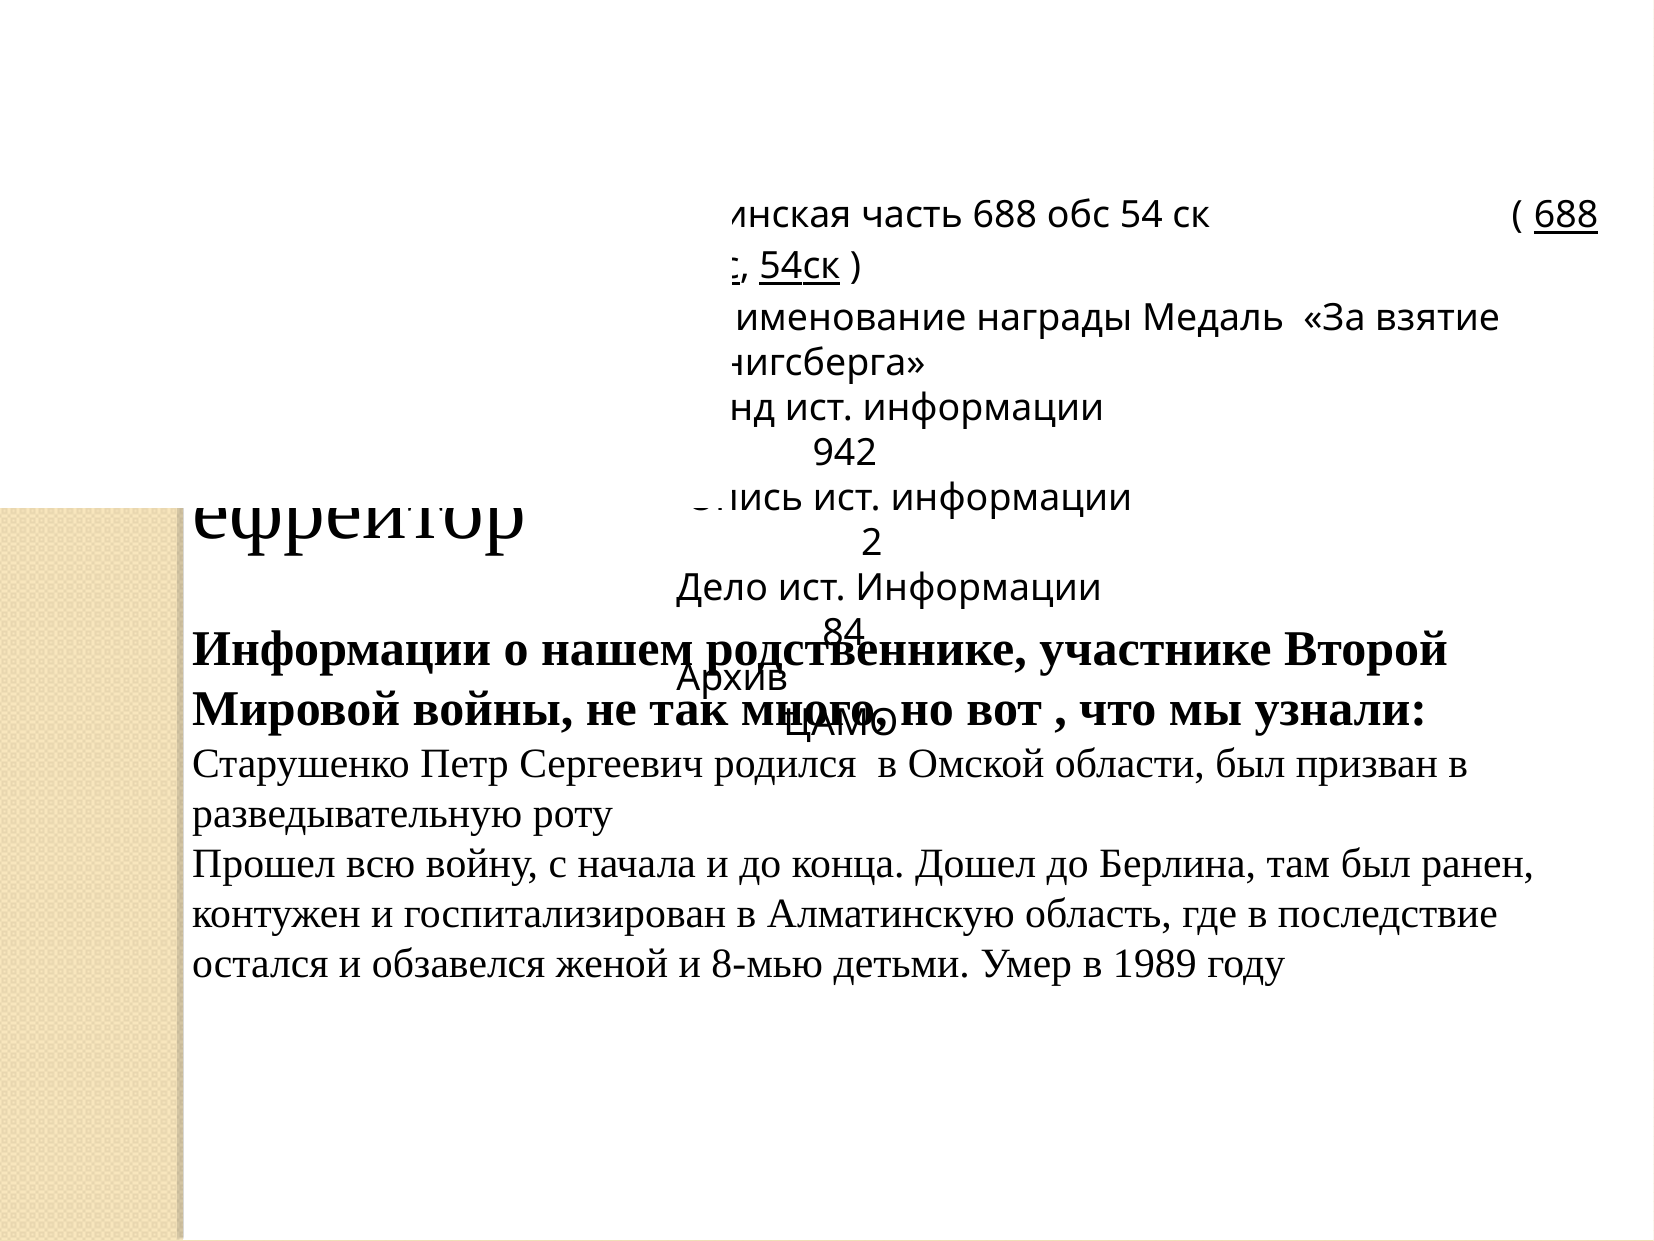

Медаль «За взятие Кенигсберга»
Старушенко
Петр Сергеевич
ефрейтор
Воинская часть 688 обс 54 ск ( 688обс, 54ск )
 Наименование награды Медаль «За взятие Кенигсберга»
Фонд ист. информации  942
 Опись ист. информации  2
Дело ист. Информации   84
Архив  ЦАМО
Информации о нашем родственнике, участнике Второй Мировой войны, не так много, но вот , что мы узнали:
Старушенко Петр Сергеевич родился в Омской области, был призван в разведывательную роту
Прошел всю войну, с начала и до конца. Дошел до Берлина, там был ранен, контужен и госпитализирован в Алматинскую область, где в последствие остался и обзавелся женой и 8-мью детьми. Умер в 1989 году